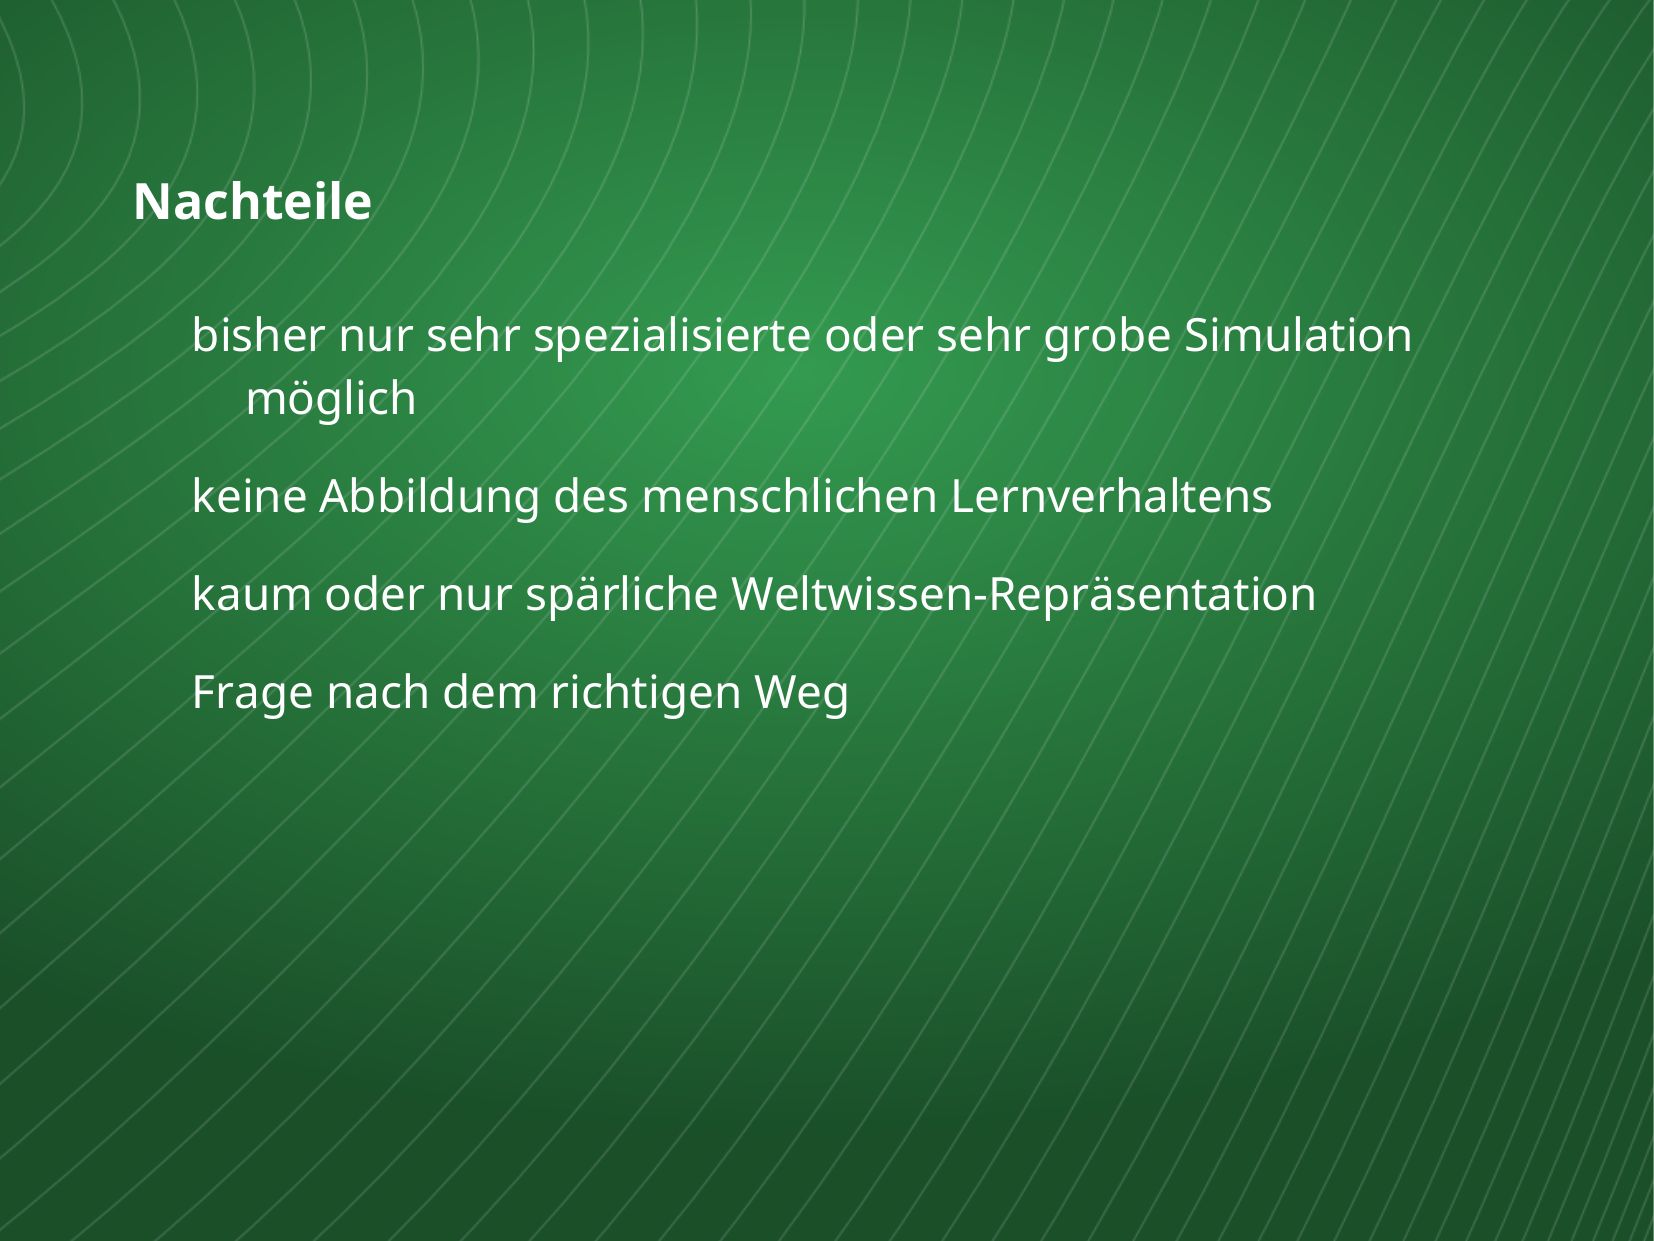

Nachteile
bisher nur sehr spezialisierte oder sehr grobe Simulation möglich
keine Abbildung des menschlichen Lernverhaltens
kaum oder nur spärliche Weltwissen-Repräsentation
Frage nach dem richtigen Weg